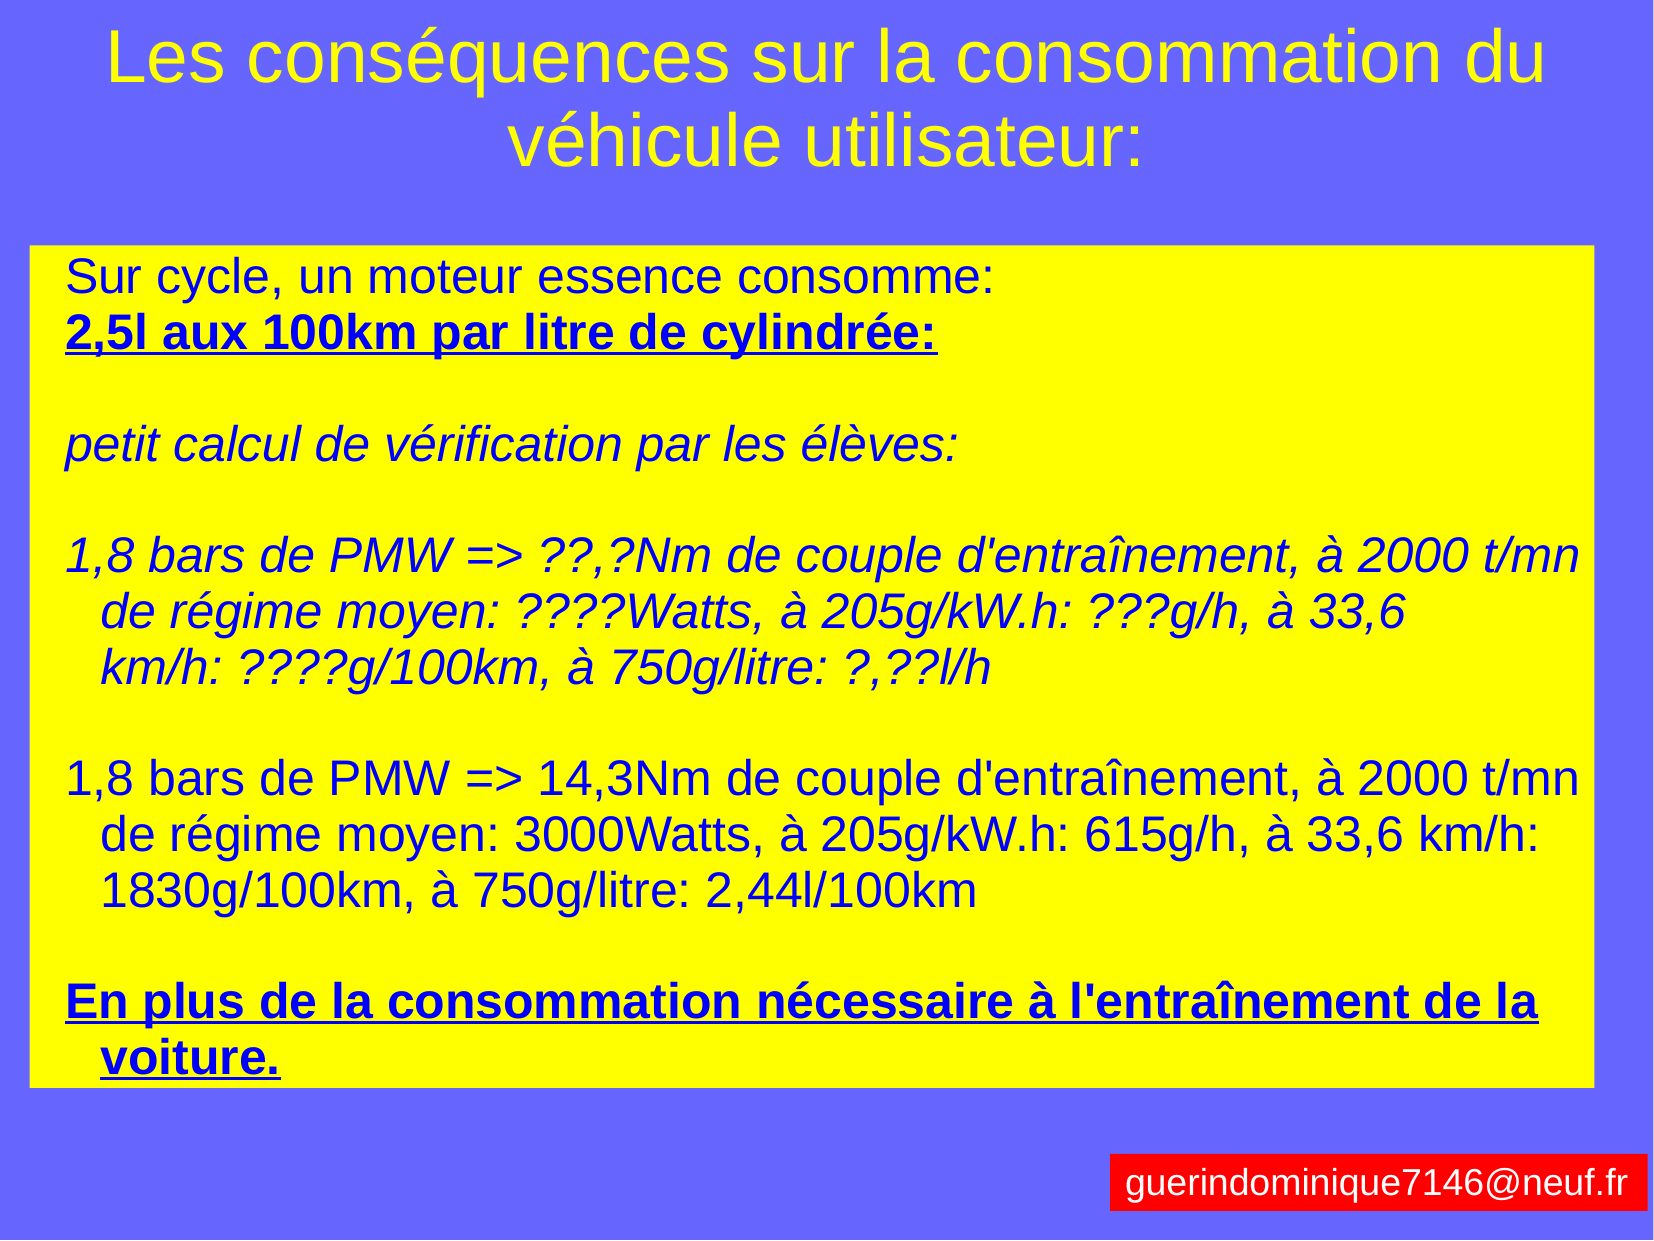

# Les conséquences sur la consommation du véhicule utilisateur:
Sur cycle, un moteur essence consomme:
2,5l aux 100km par litre de cylindrée:
petit calcul de vérification par les élèves:
1,8 bars de PMW => ??,?Nm de couple d'entraînement, à 2000 t/mn de régime moyen: ????Watts, à 205g/kW.h: ???g/h, à 33,6 km/h: ????g/100km, à 750g/litre: ?,??l/h
1,8 bars de PMW => 14,3Nm de couple d'entraînement, à 2000 t/mn de régime moyen: 3000Watts, à 205g/kW.h: 615g/h, à 33,6 km/h: 1830g/100km, à 750g/litre: 2,44l/100km
En plus de la consommation nécessaire à l'entraînement de la voiture.
guerindominique7146@neuf.fr